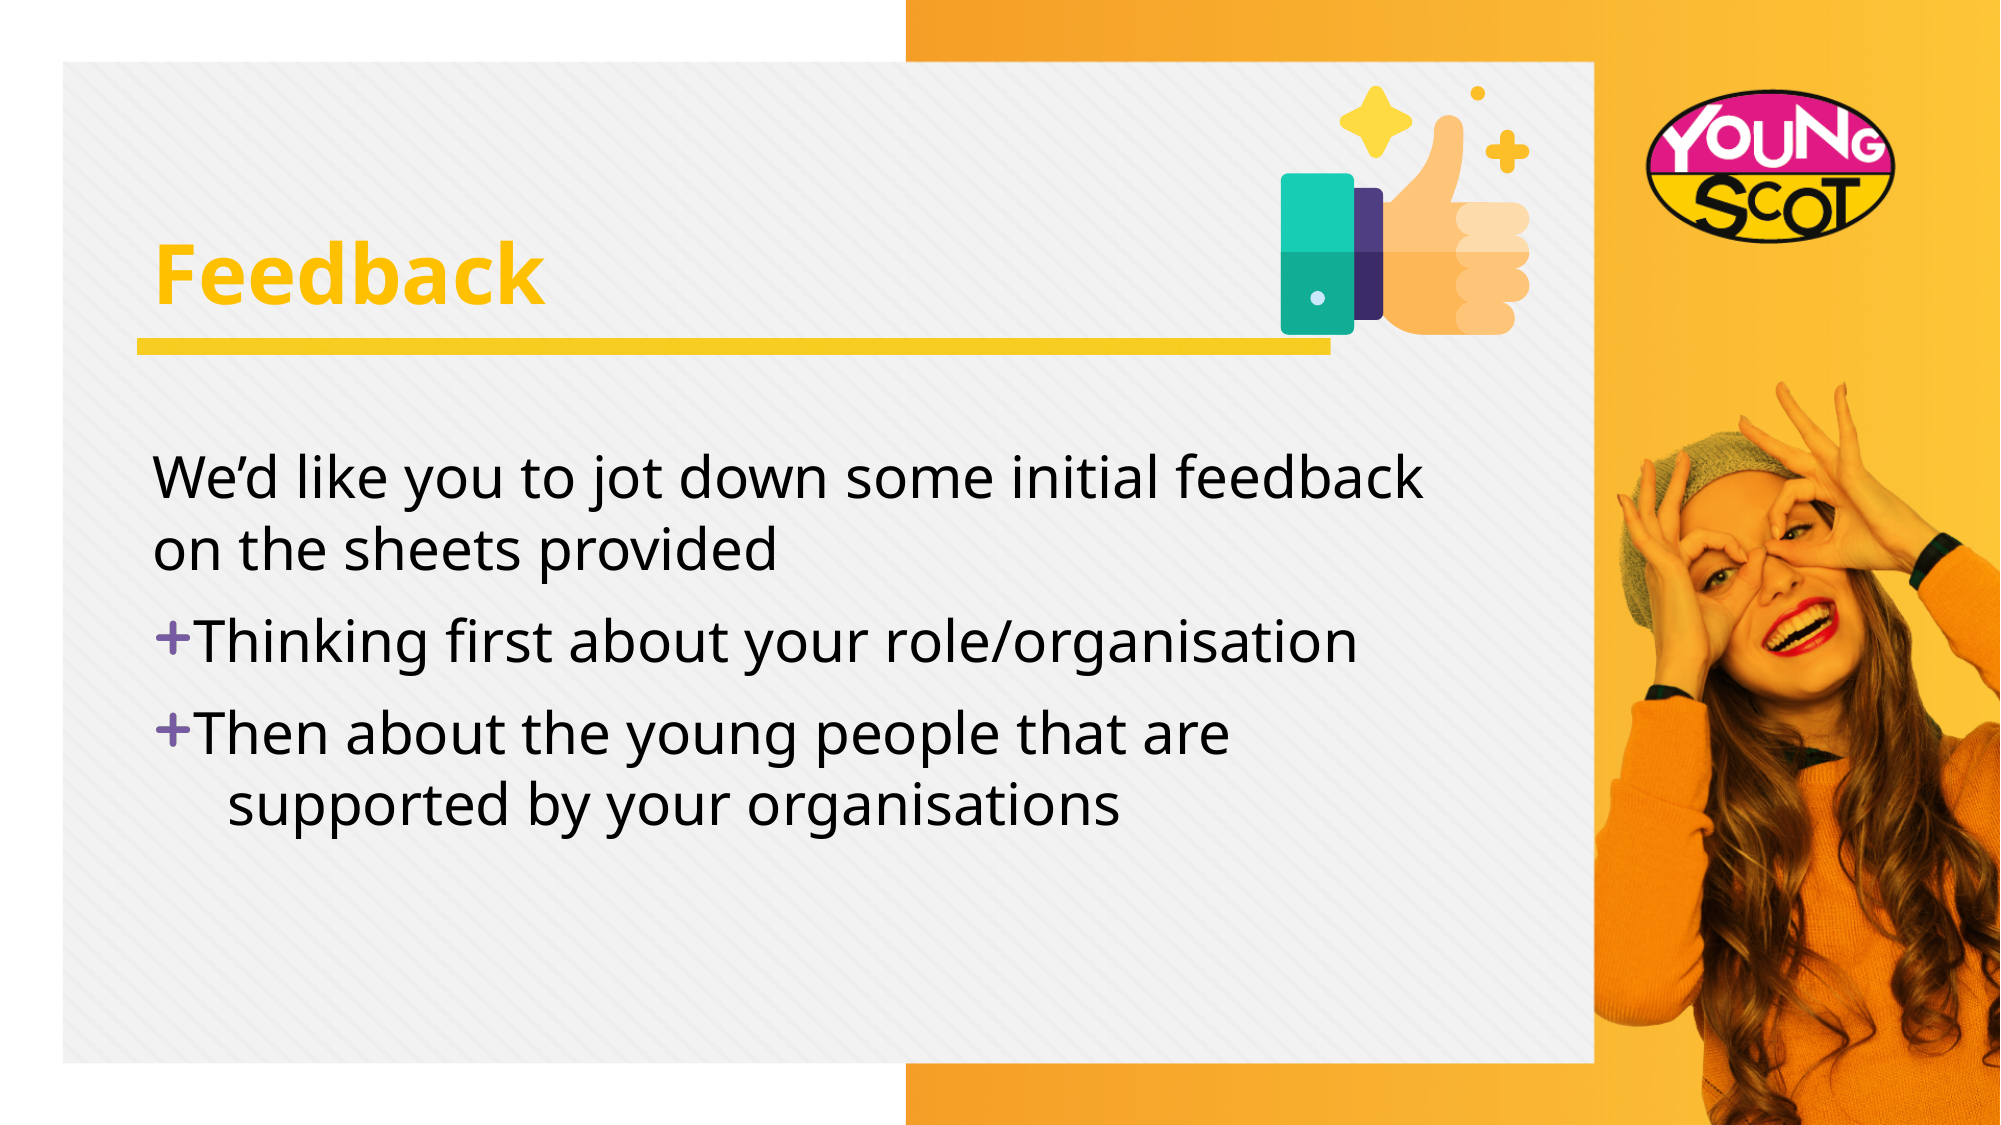

# Feedback
We’d like you to jot down some initial feedback on the sheets provided
Thinking first about your role/organisation
Then about the young people that are supported by your organisations